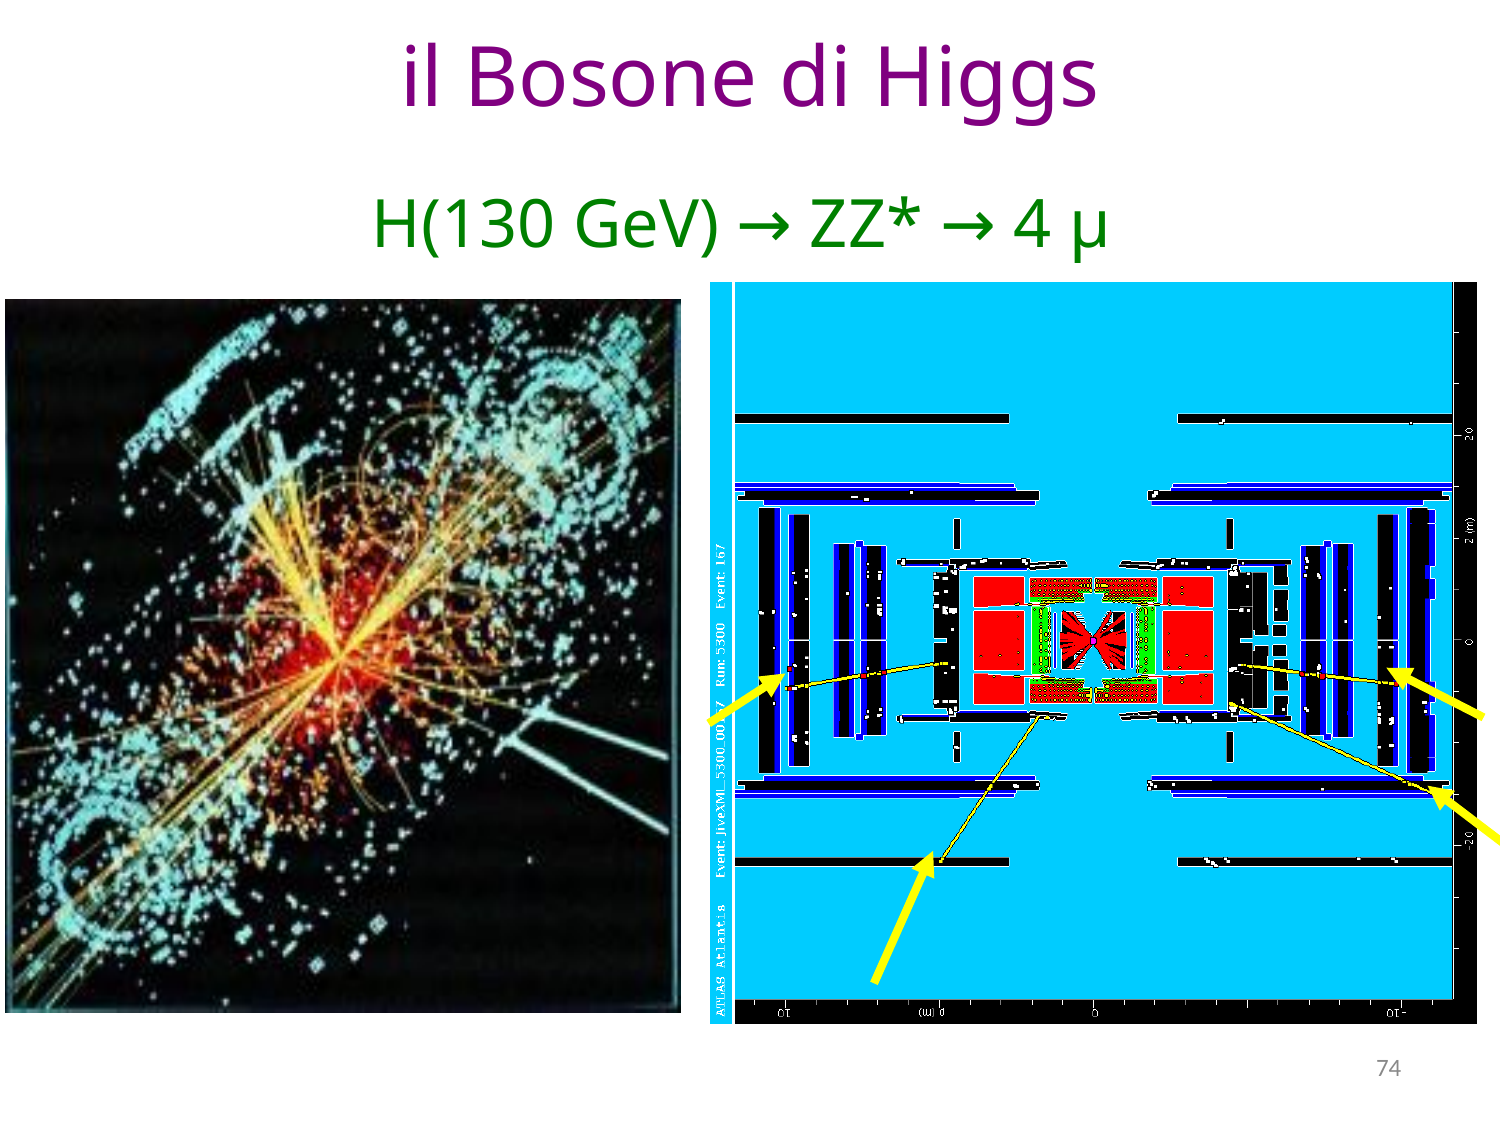

il Bosone di Higgs
# H(130 GeV) → ZZ* → 4 μ
74